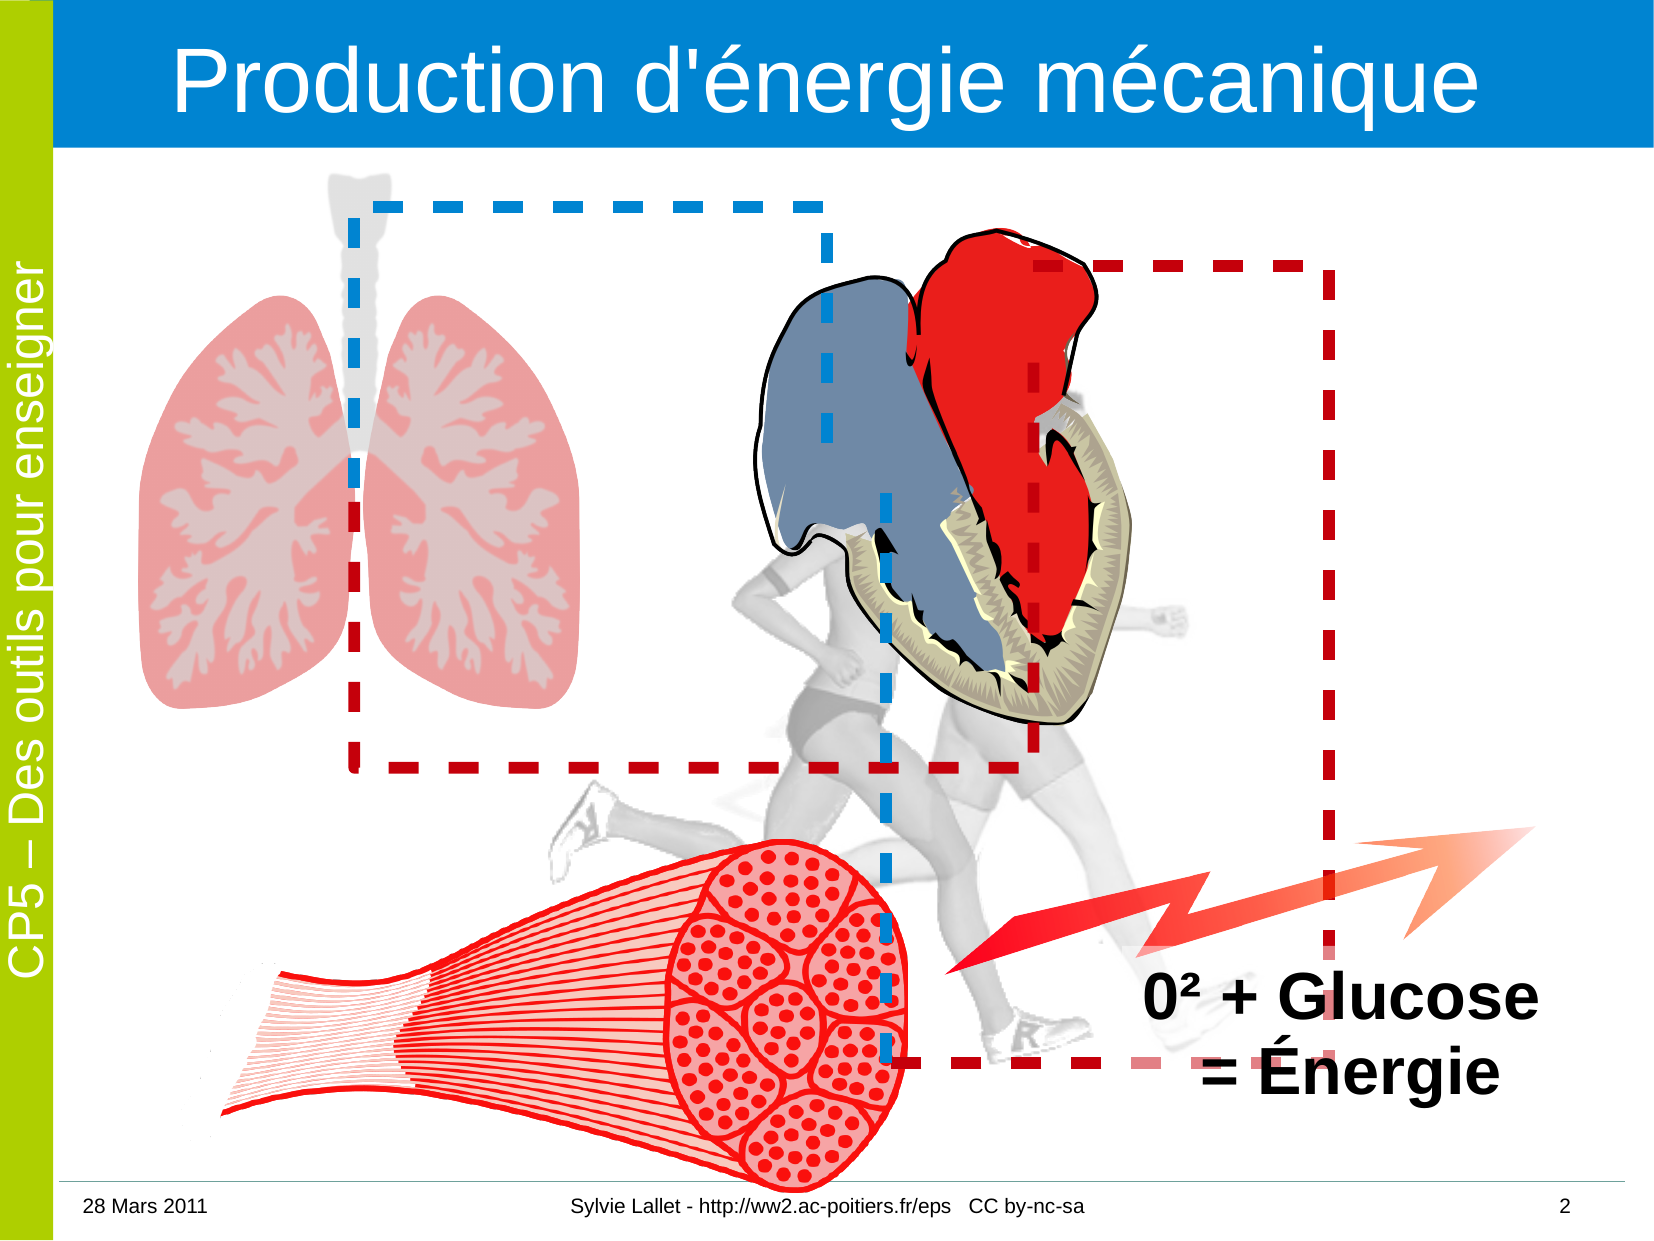

# Production d'énergie mécanique
0² + Glucose
 = Énergie
28 Mars 2011
Sylvie Lallet - http://ww2.ac-poitiers.fr/eps CC by-nc-sa
2